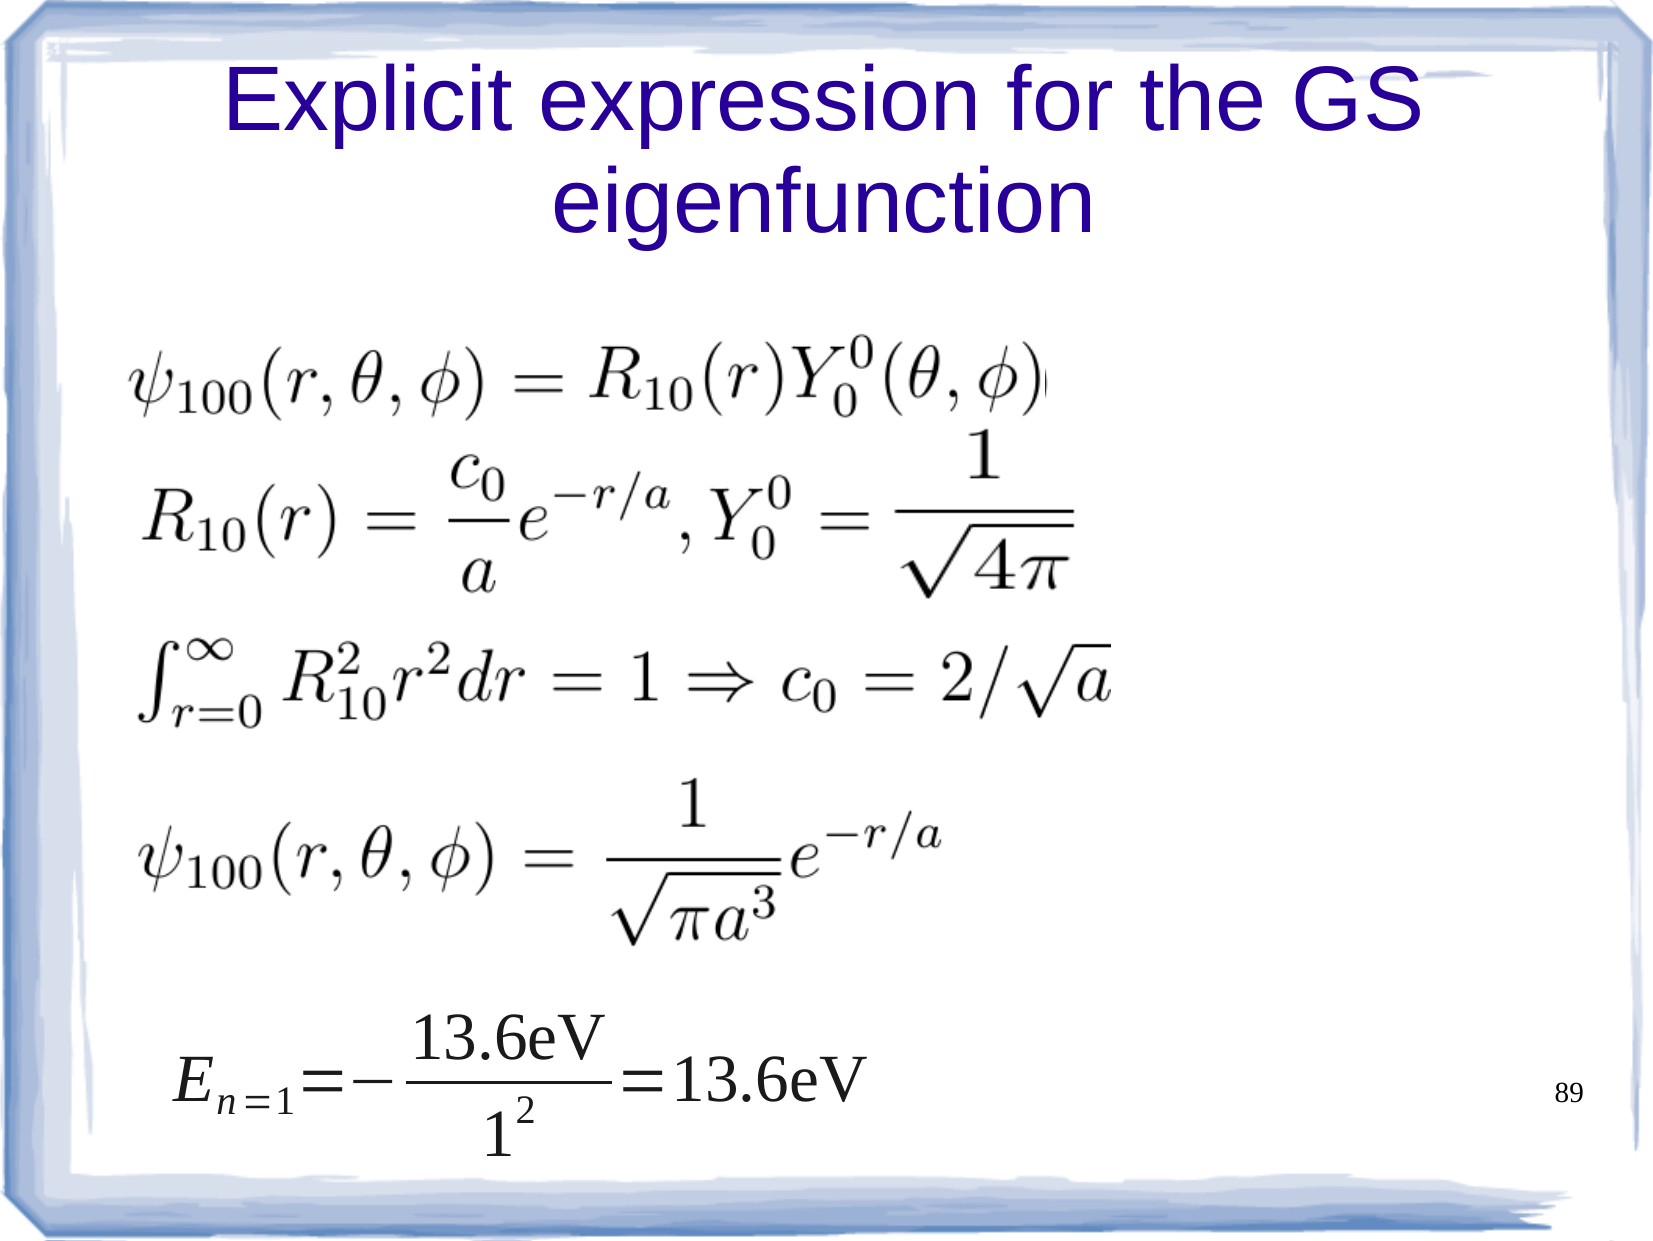

# Explicit expression for the GS eigenfunction
89